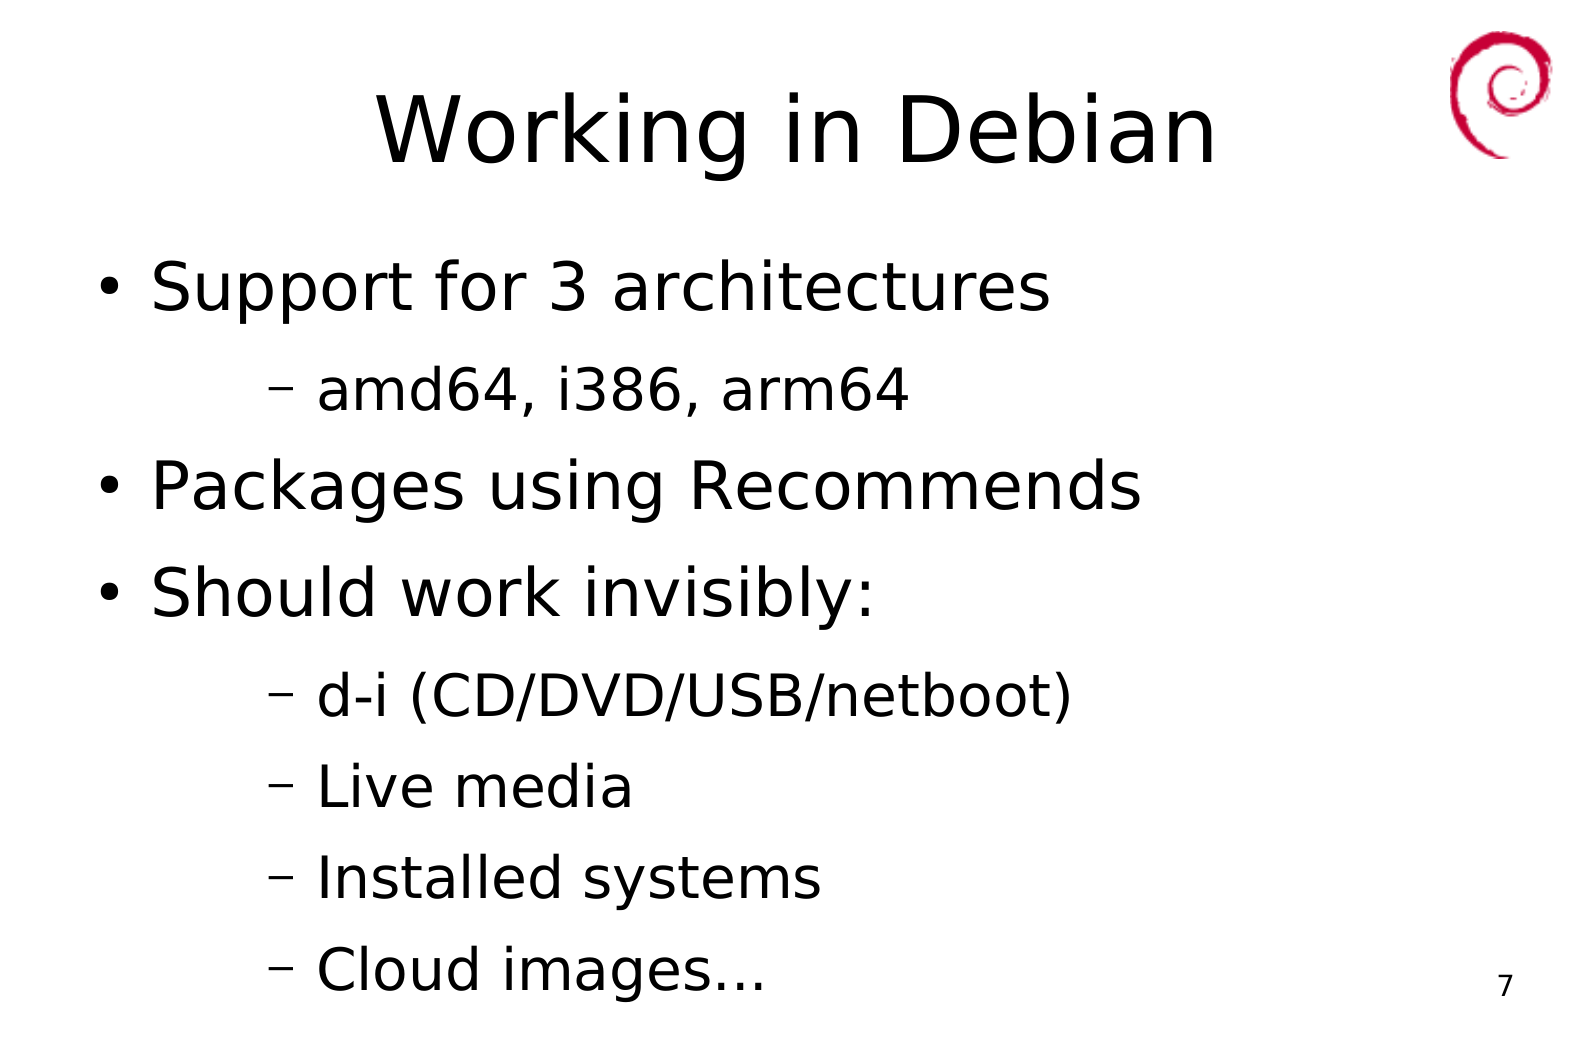

# Working in Debian
Support for 3 architectures
amd64, i386, arm64
Packages using Recommends
Should work invisibly:
d-i (CD/DVD/USB/netboot)
Live media
Installed systems
Cloud images...
7